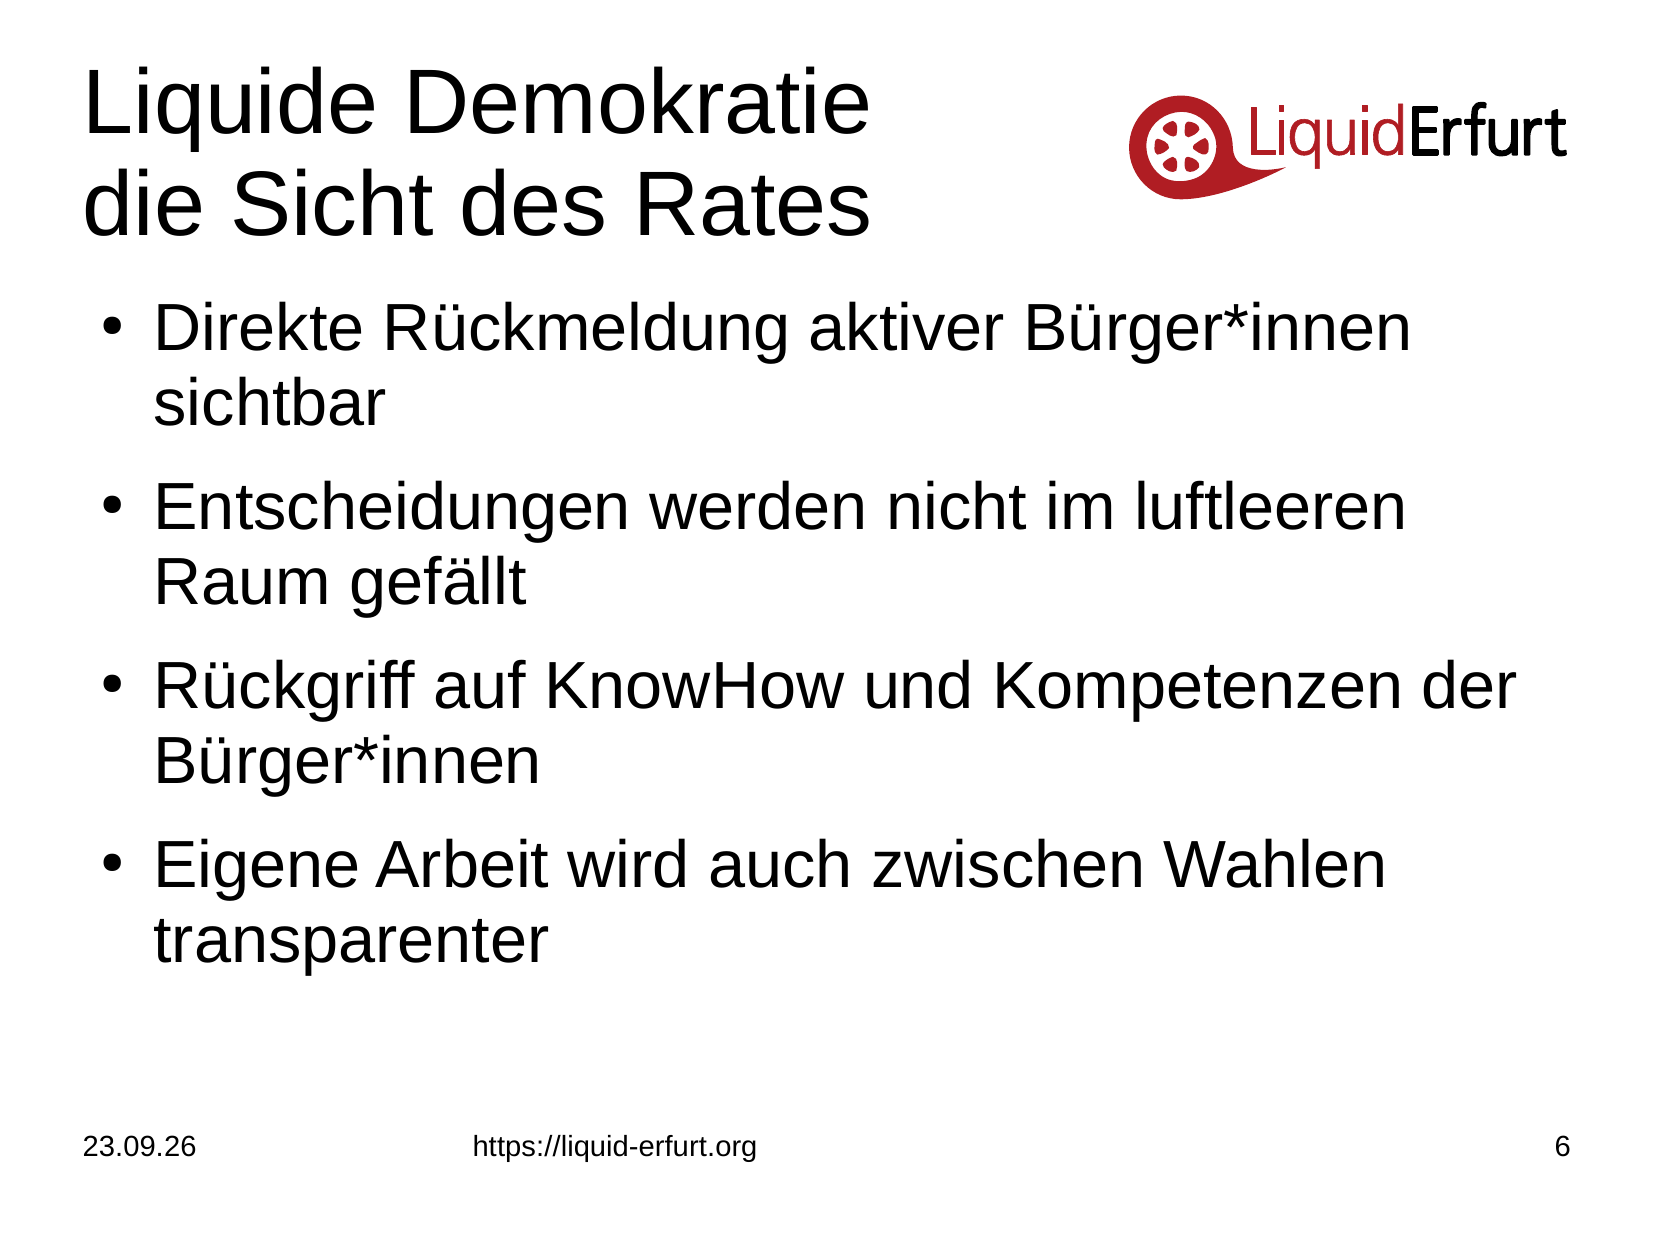

# Liquide Demokratie die Sicht des Rates
Direkte Rückmeldung aktiver Bürger*innen sichtbar
Entscheidungen werden nicht im luftleeren Raum gefällt
Rückgriff auf KnowHow und Kompetenzen der Bürger*innen
Eigene Arbeit wird auch zwischen Wahlen transparenter
https://liquid-erfurt.org
6